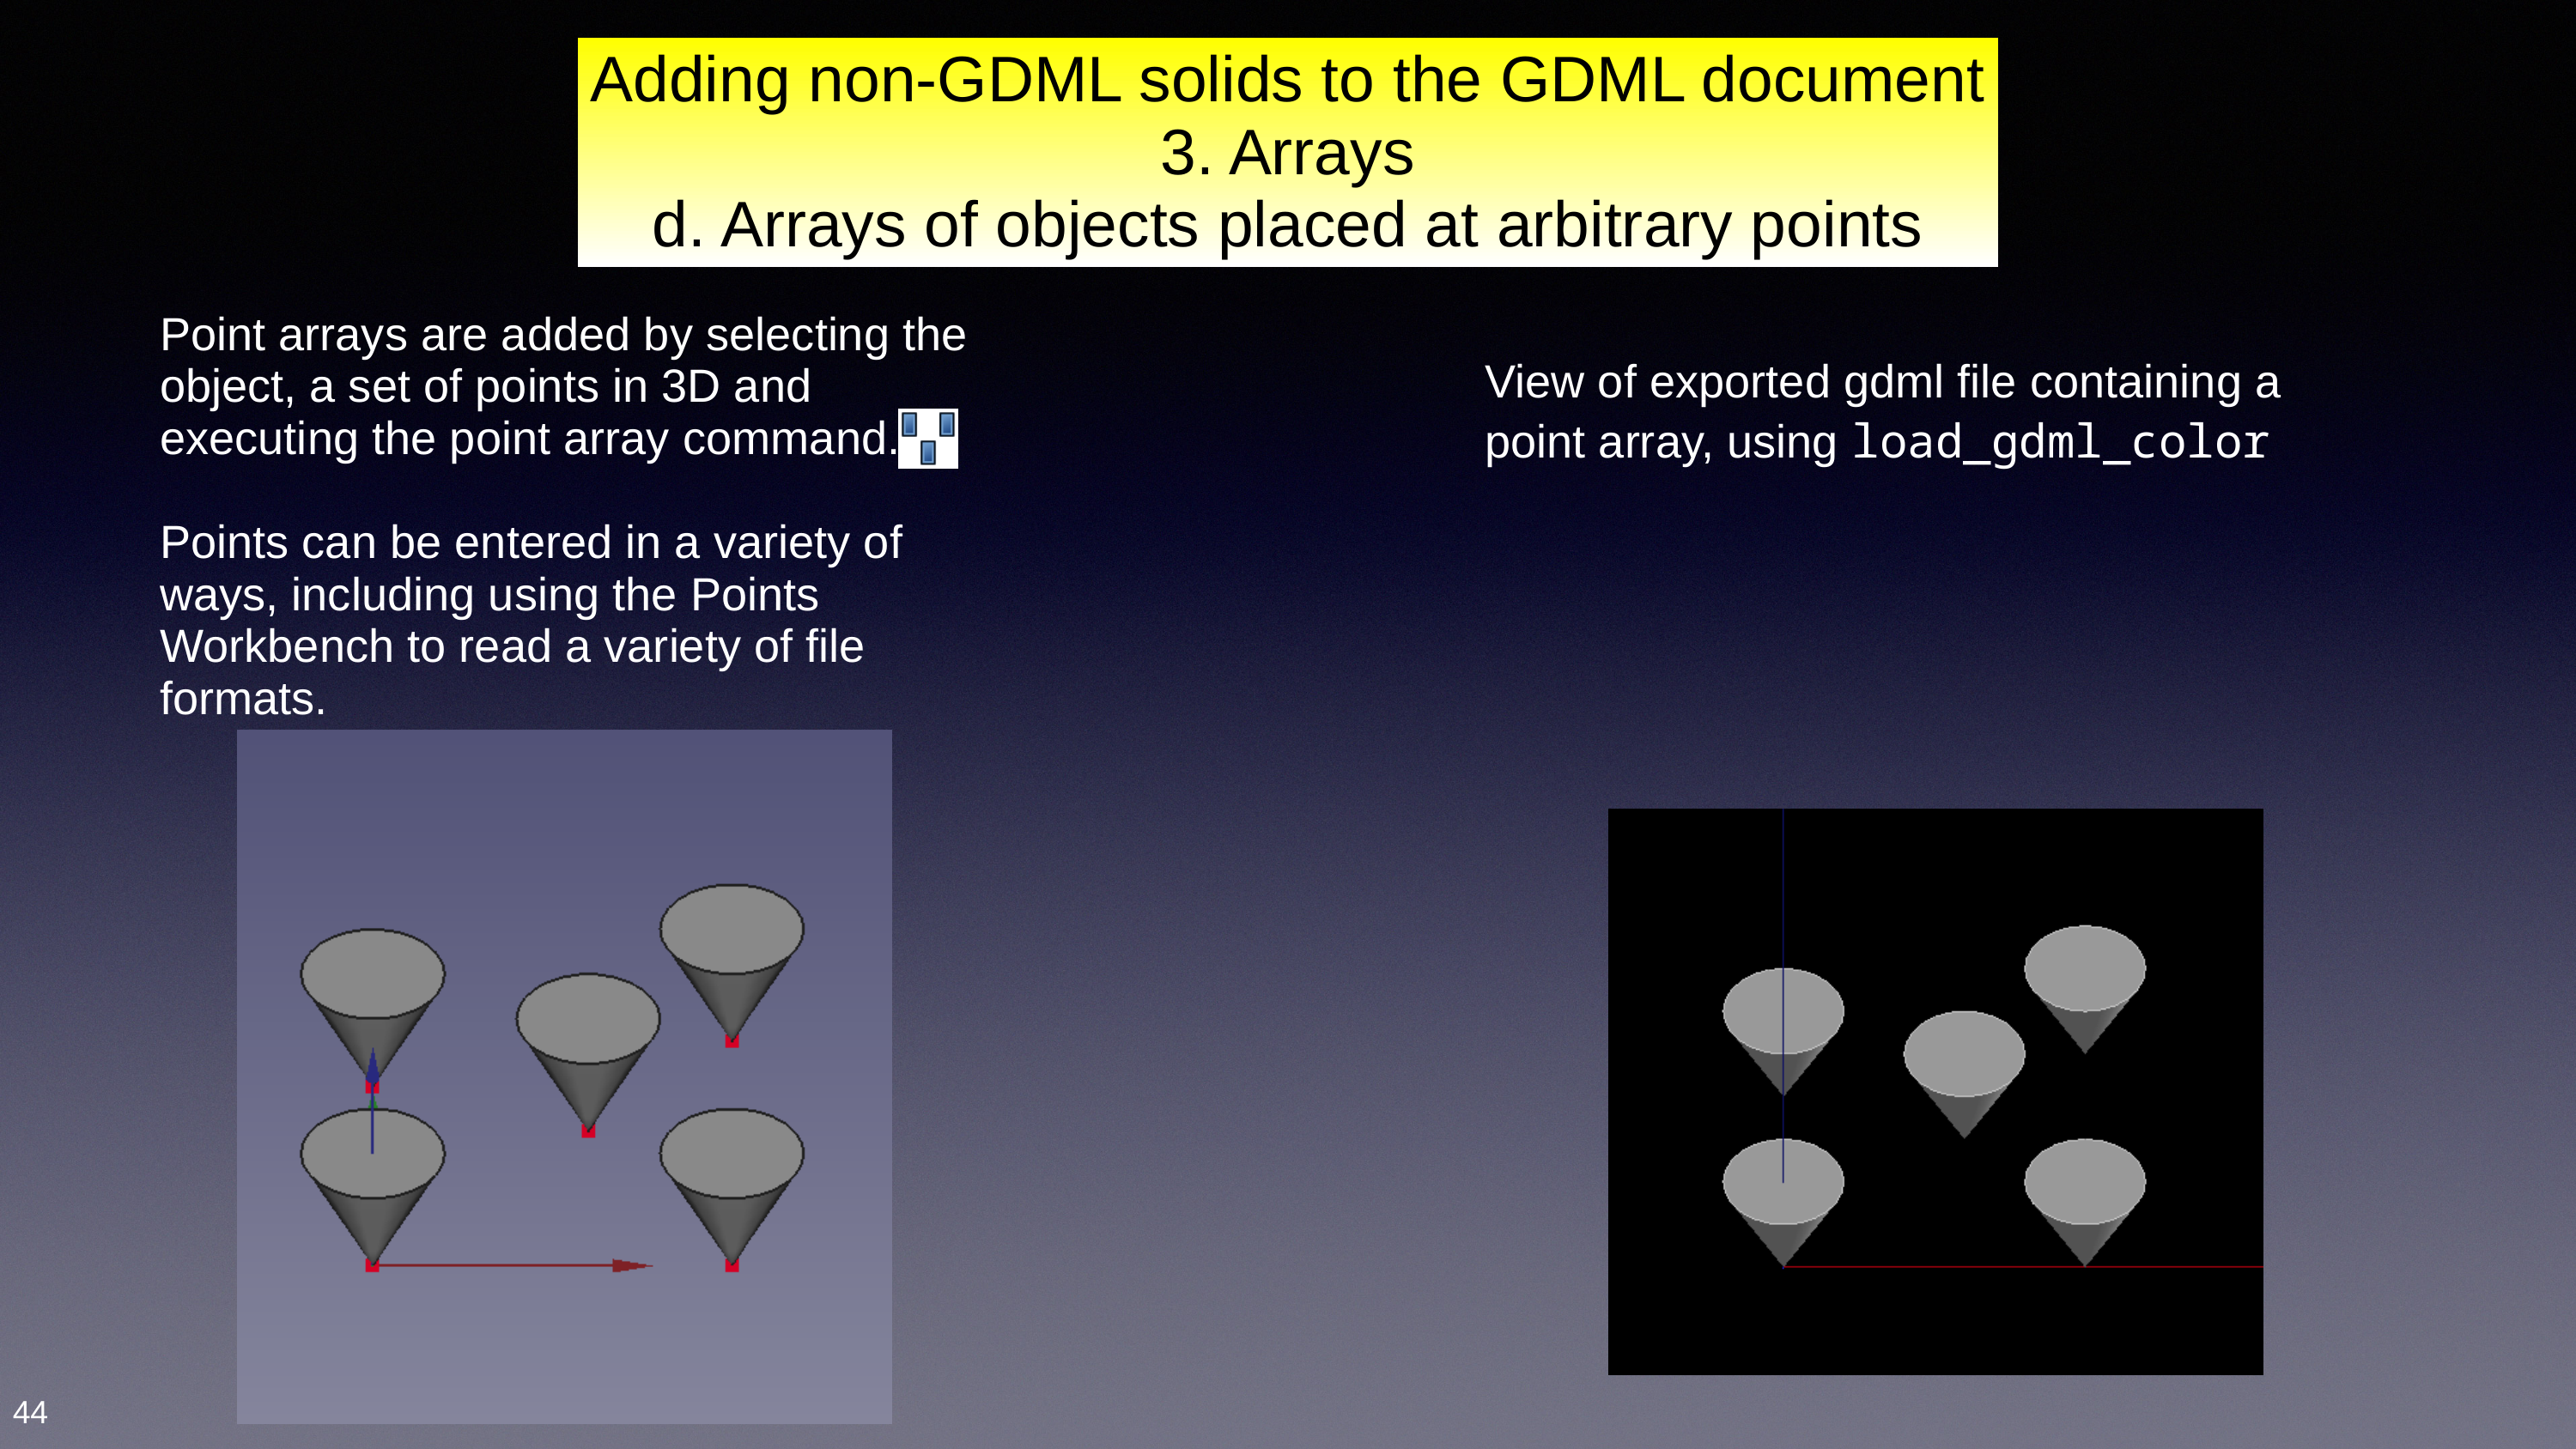

Adding non-GDML solids to the GDML document
3. Arrays
d. Arrays of objects placed at arbitrary points
Point arrays are added by selecting the object, a set of points in 3D and executing the point array command.
Points can be entered in a variety of ways, including using the Points Workbench to read a variety of file formats.
View of exported gdml file containing a point array, using load_gdml_color
44